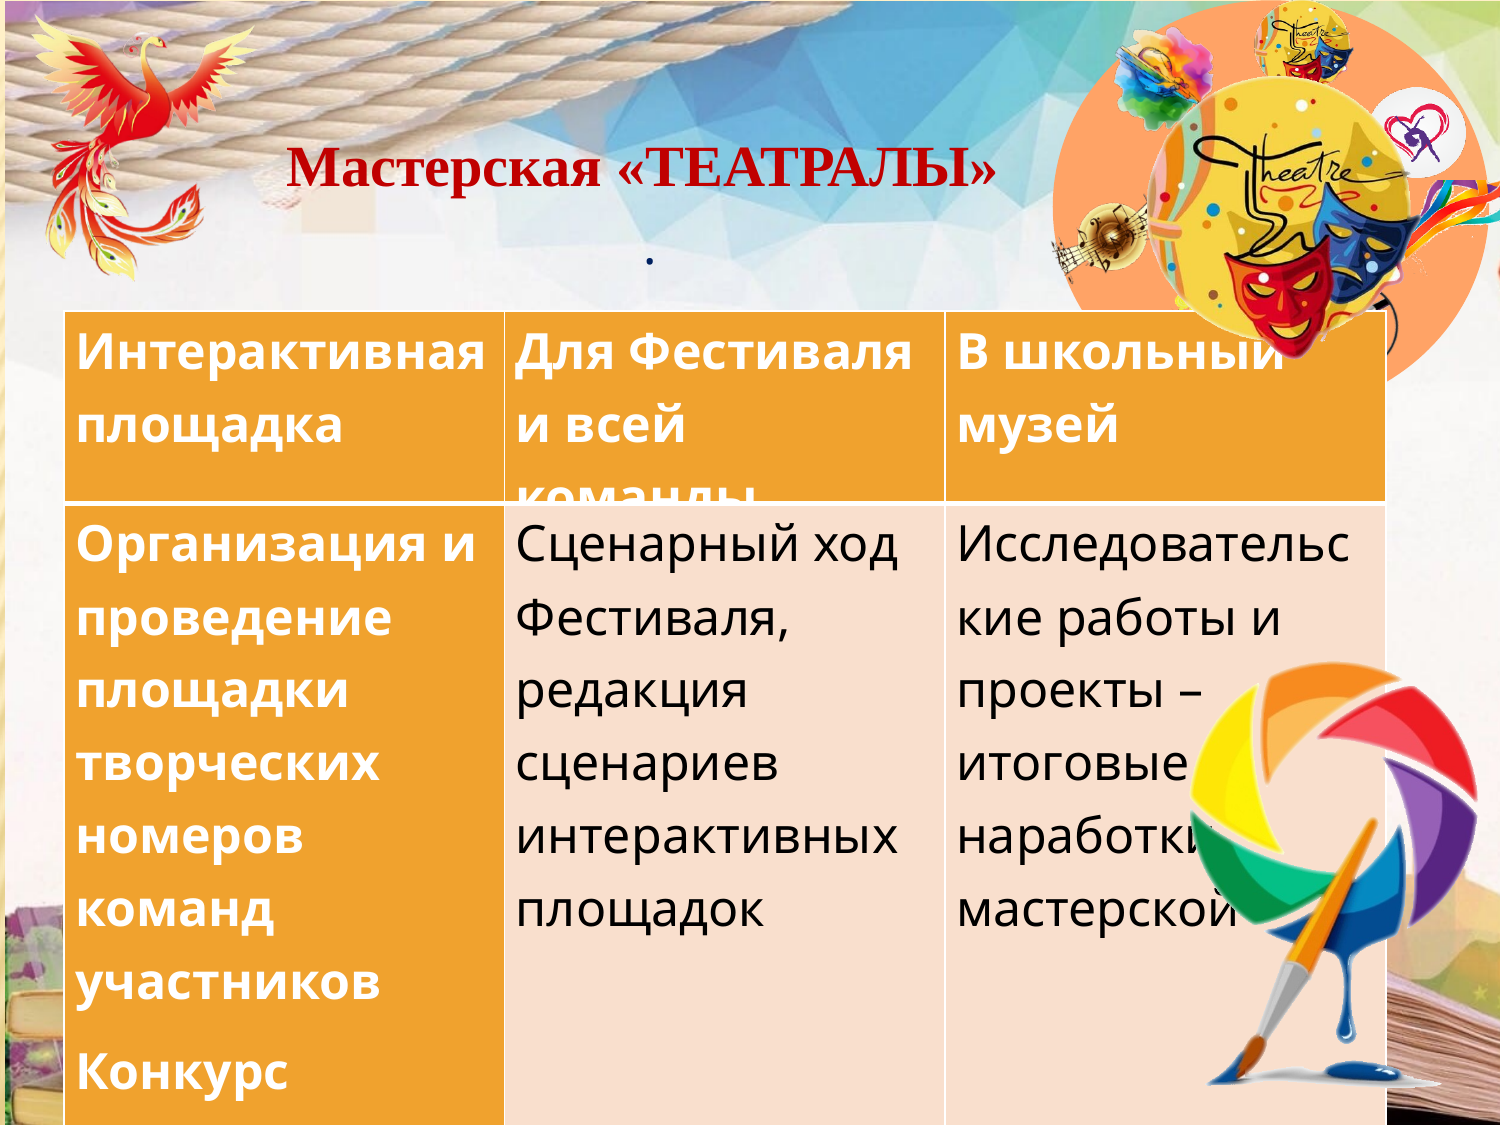

Мастерская «ТЕАТРАЛЫ»
.
| Интерактивная площадка | Для Фестиваля и всей команды | В школьный музей |
| --- | --- | --- |
| Организация и проведение площадки творческих номеров команд участников Конкурс «Творческая команда» | Сценарный ход Фестиваля, редакция сценариев интерактивных площадок | Исследовательские работы и проекты – итоговые наработки мастерской |